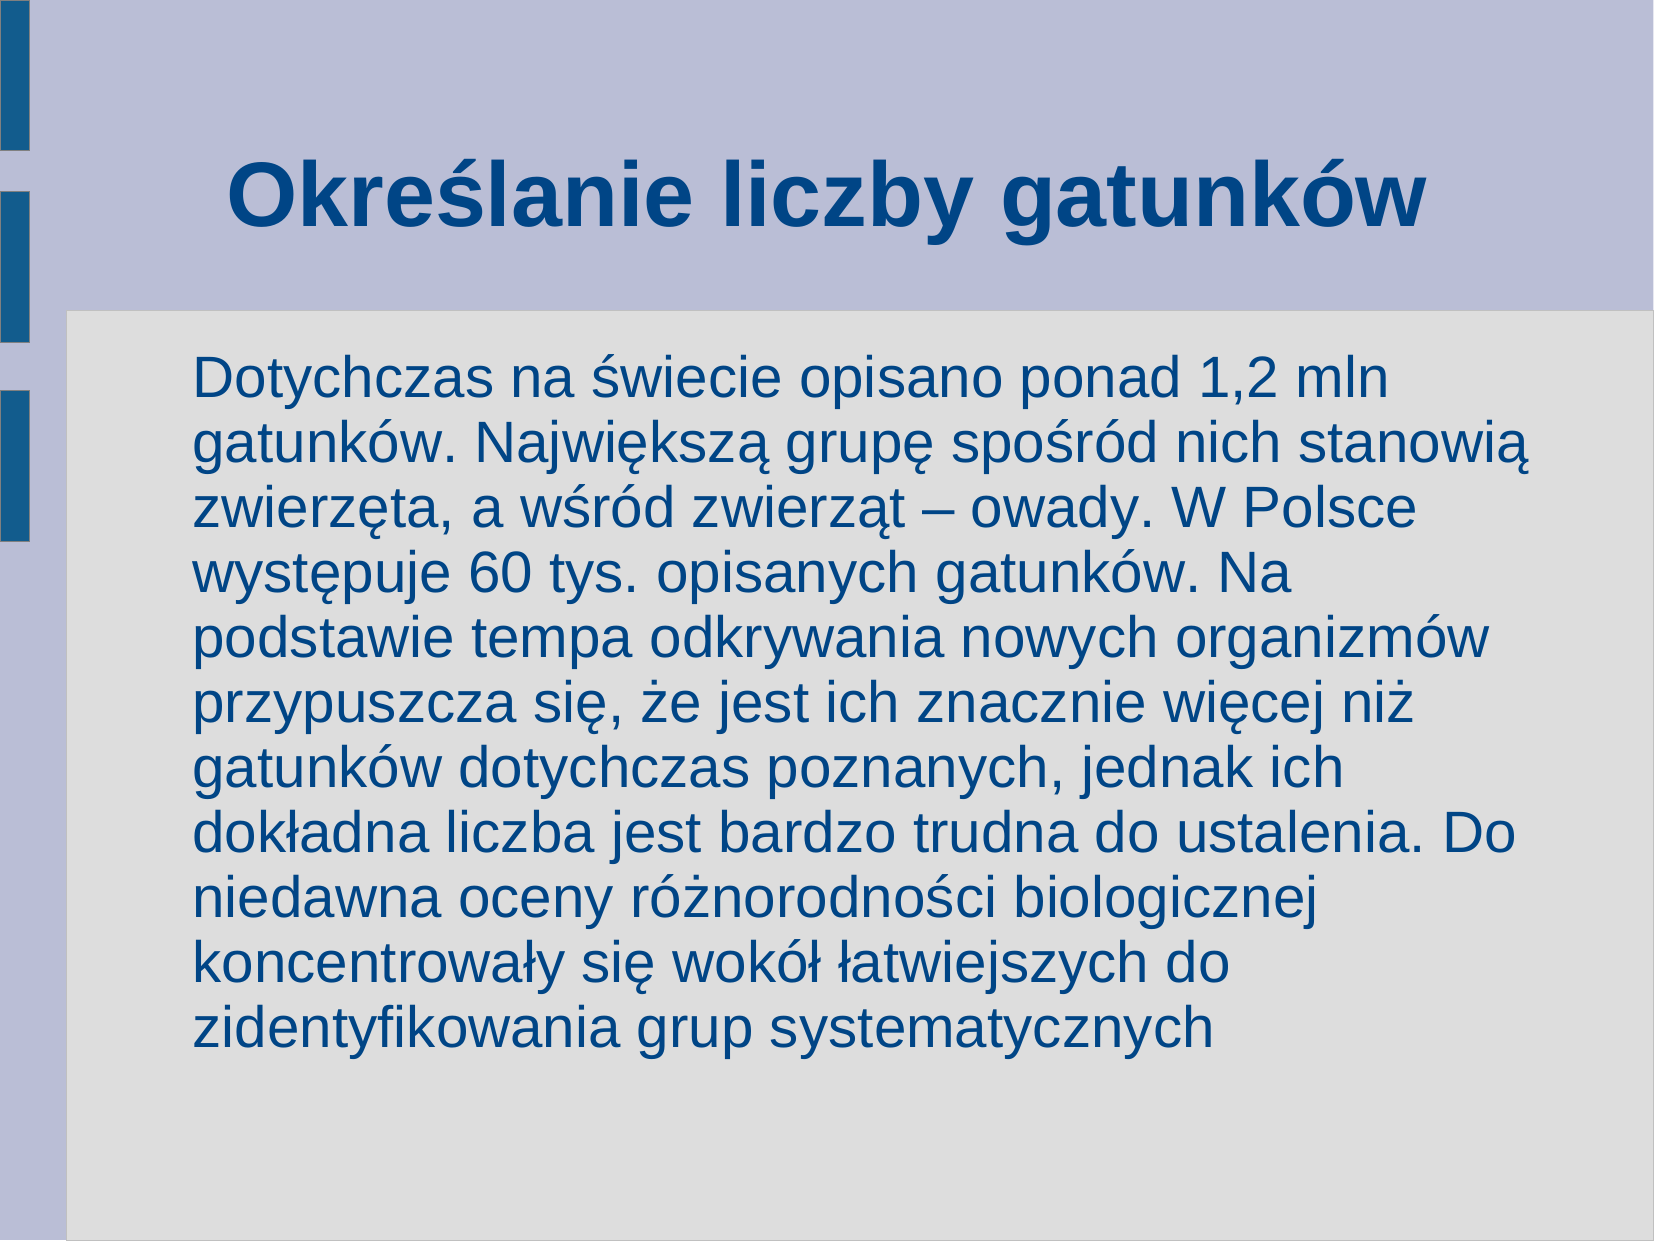

# Określanie liczby gatunków
Dotychczas na świecie opisano ponad 1,2 mln gatunków. Największą grupę spośród nich stanowią zwierzęta, a wśród zwierząt – owady. W Polsce występuje 60 tys. opisanych gatunków. Na podstawie tempa odkrywania nowych organizmów przypuszcza się, że jest ich znacznie więcej niż gatunków dotychczas poznanych, jednak ich dokładna liczba jest bardzo trudna do ustalenia. Do niedawna oceny różnorodności biologicznej koncentrowały się wokół łatwiejszych do zidentyfikowania grup systematycznych